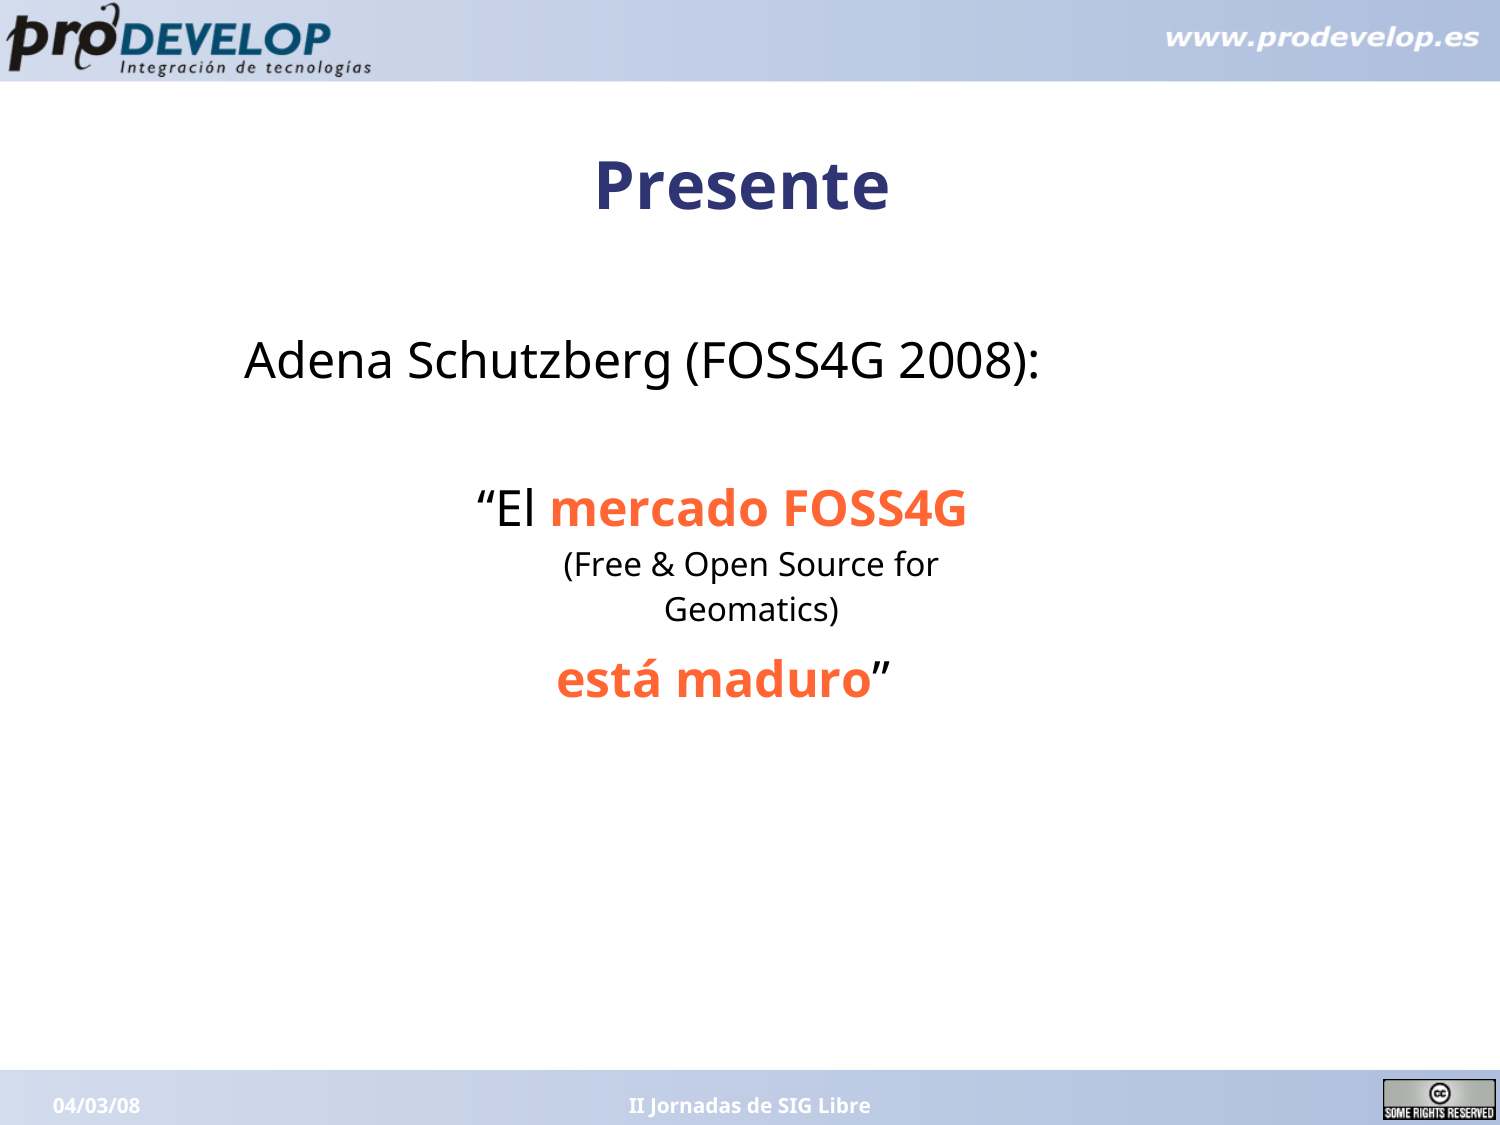

# Presente
Adena Schutzberg (FOSS4G 2008):
“El mercado FOSS4G (Free & Open Source for Geomatics)
está maduro”
25/10/2006
53
Plan Difusión Interna gvSIG v. 2.0